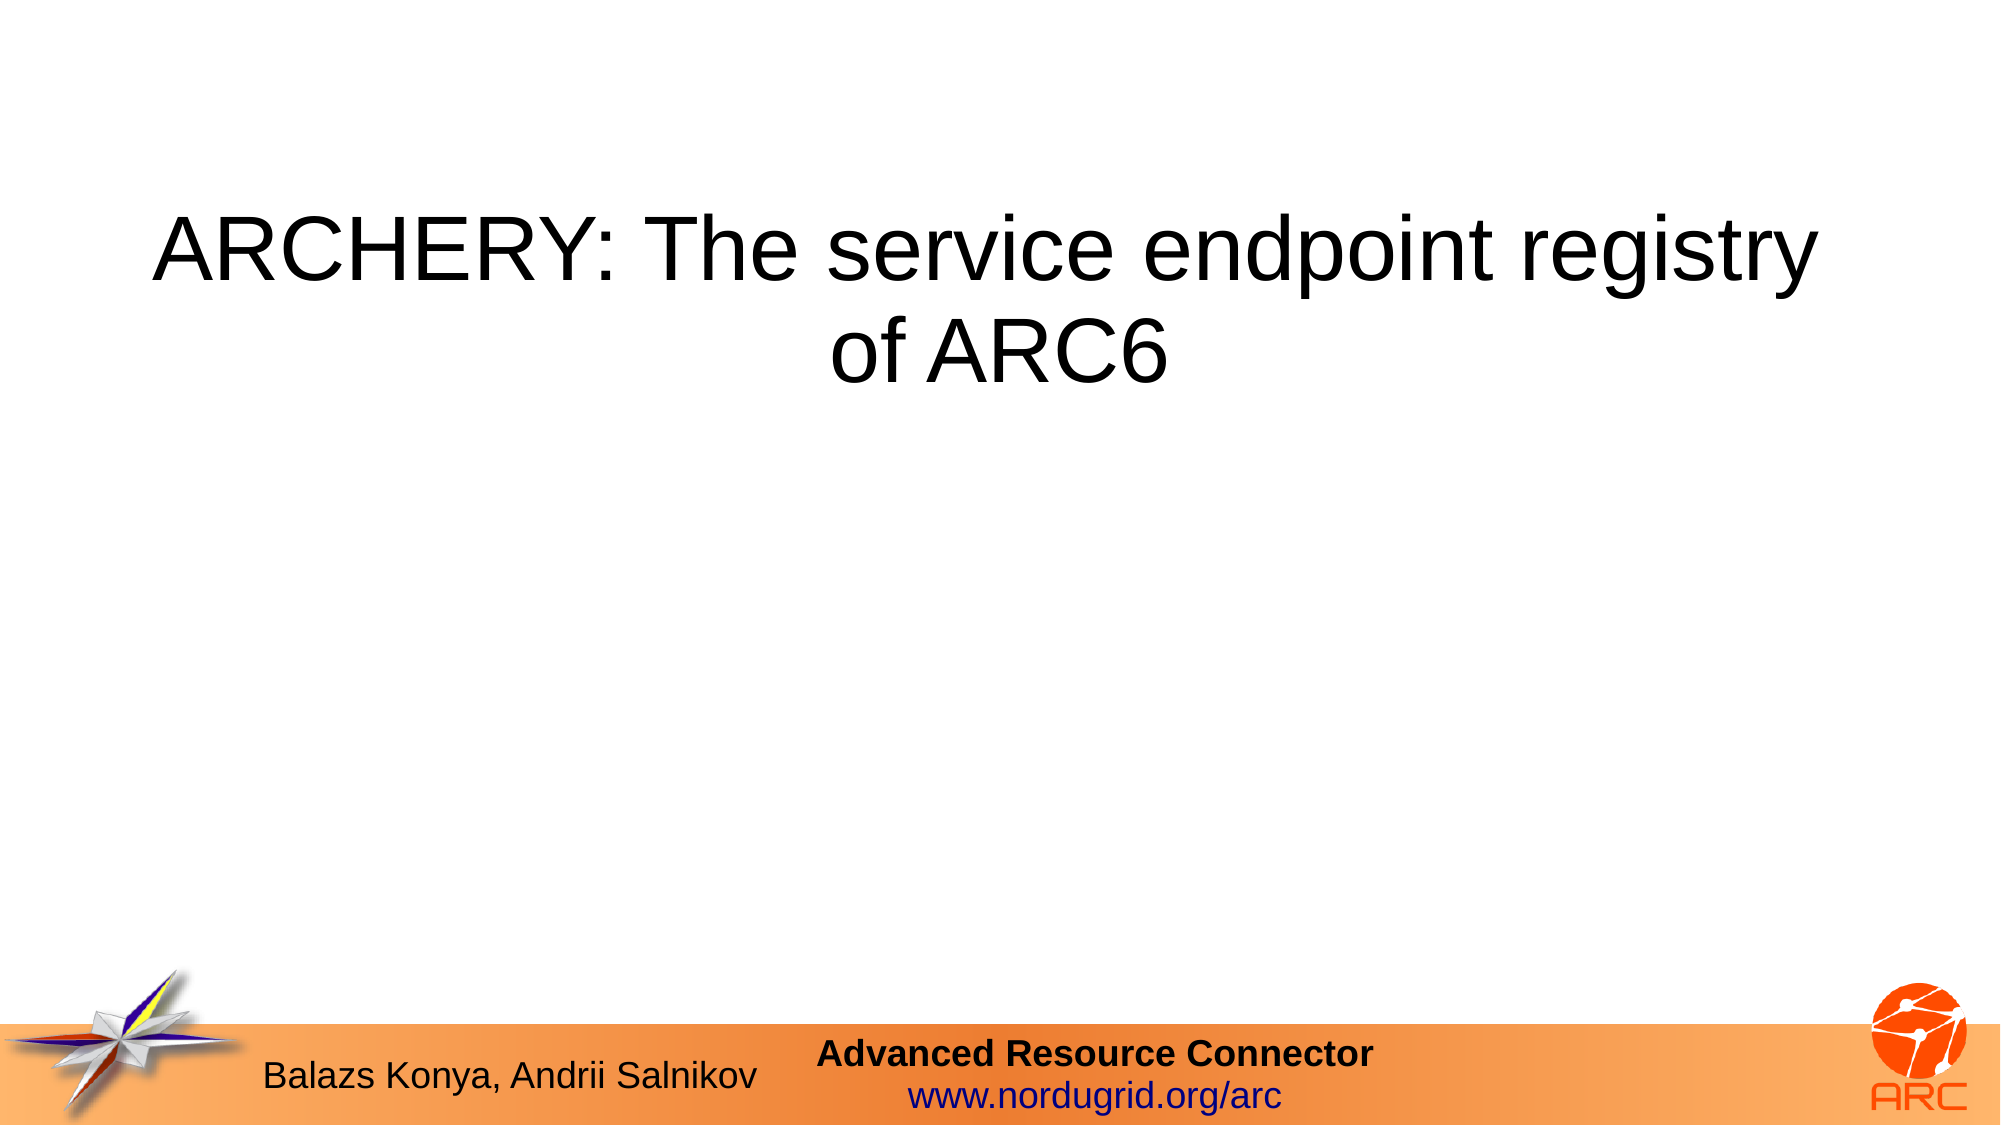

# ARCHERY: The service endpoint registry of ARC6
Balazs Konya, Andrii Salnikov